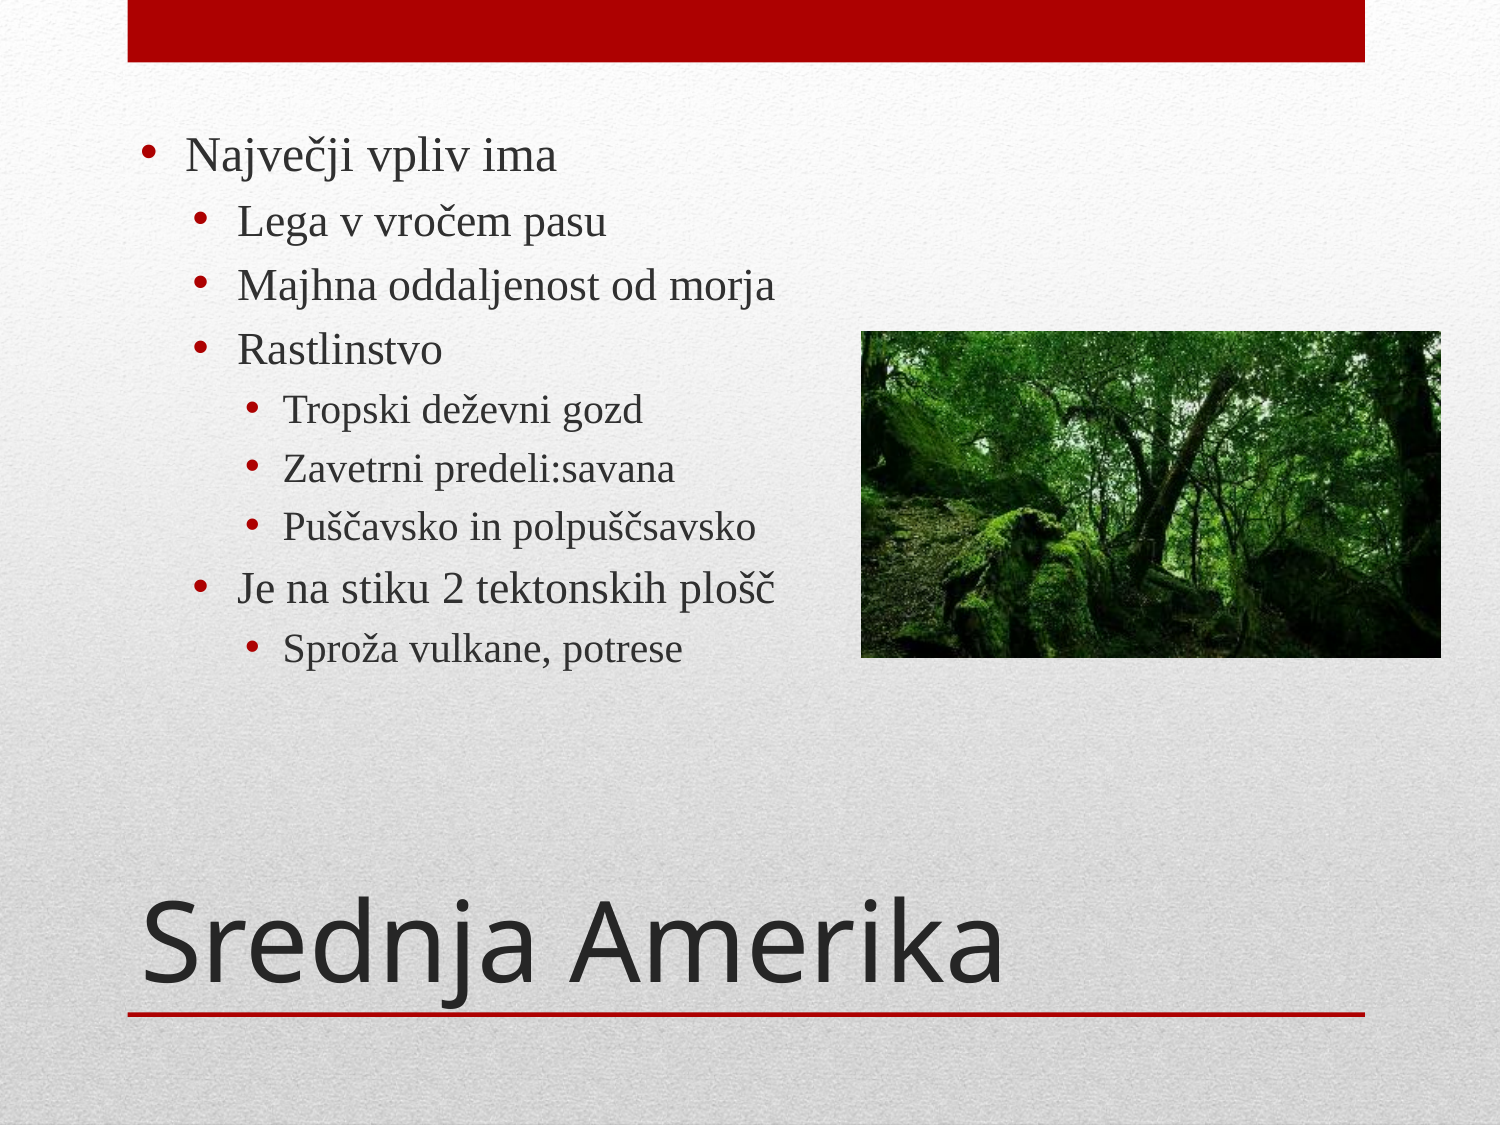

Največji vpliv ima
Lega v vročem pasu
Majhna oddaljenost od morja
Rastlinstvo
Tropski deževni gozd
Zavetrni predeli:savana
Puščavsko in polpuščsavsko
Je na stiku 2 tektonskih plošč
Sproža vulkane, potrese
# Srednja Amerika